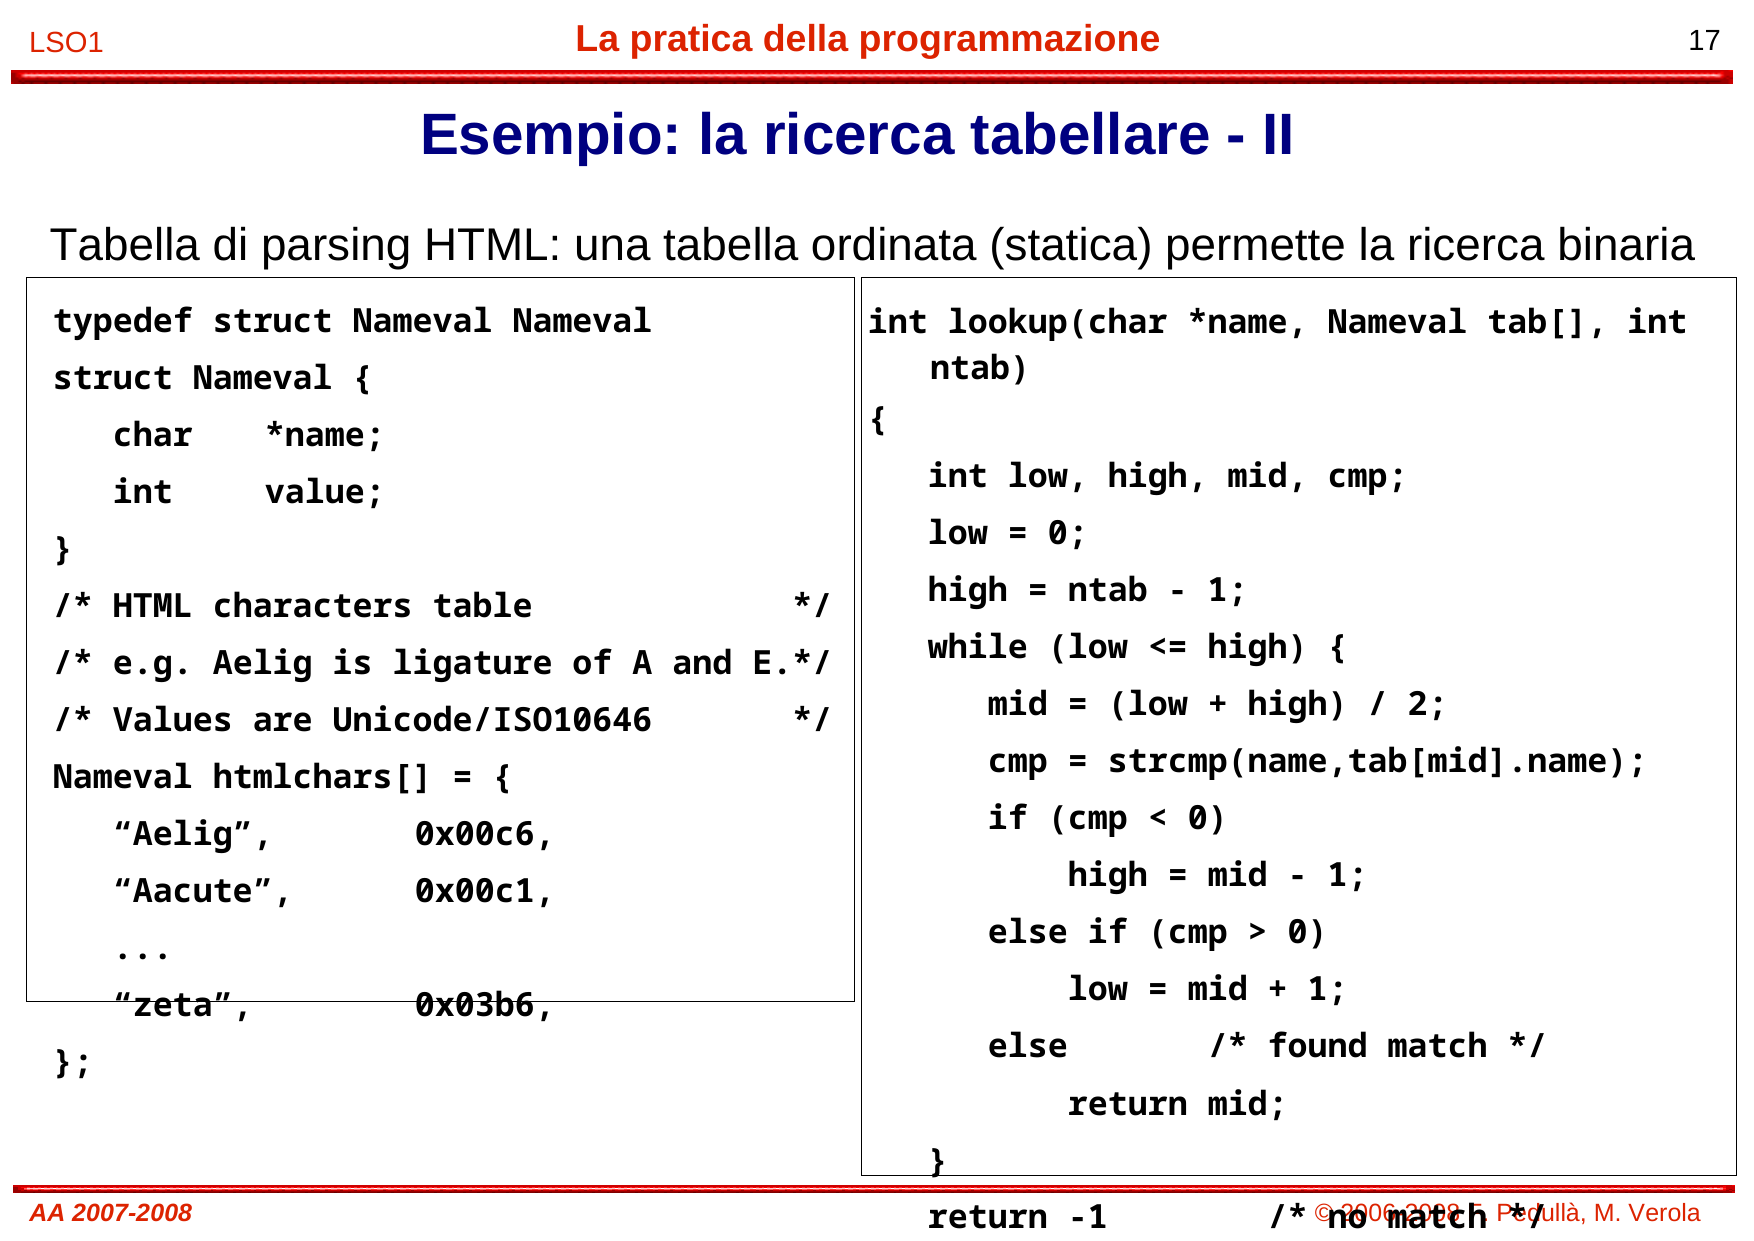

Esempio: la ricerca tabellare - II
Tabella di parsing HTML: una tabella ordinata (statica) permette la ricerca binaria
# typedef struct Nameval Nameval
struct Nameval {
 char	*name;
 int		value;
}
/* HTML characters table */
/* e.g. Aelig is ligature of A and E.*/
/* Values are Unicode/ISO10646 */
Nameval htmlchars[] = {
 “Aelig”,		0x00c6,
 “Aacute”,		0x00c1,
 ...
 “zeta”,			0x03b6,
};
int lookup(char *name, Nameval tab[], int ntab)
{
 int low, high, mid, cmp;
 low = 0;
 high = ntab - 1;
 while (low <= high) {
 mid = (low + high) / 2;
 cmp = strcmp(name,tab[mid].name);
 if (cmp < 0)
 high = mid - 1;
 else if (cmp > 0)
 low = mid + 1;
 else /* found match */
 return mid;
 }
 return -1 /* no match */
}